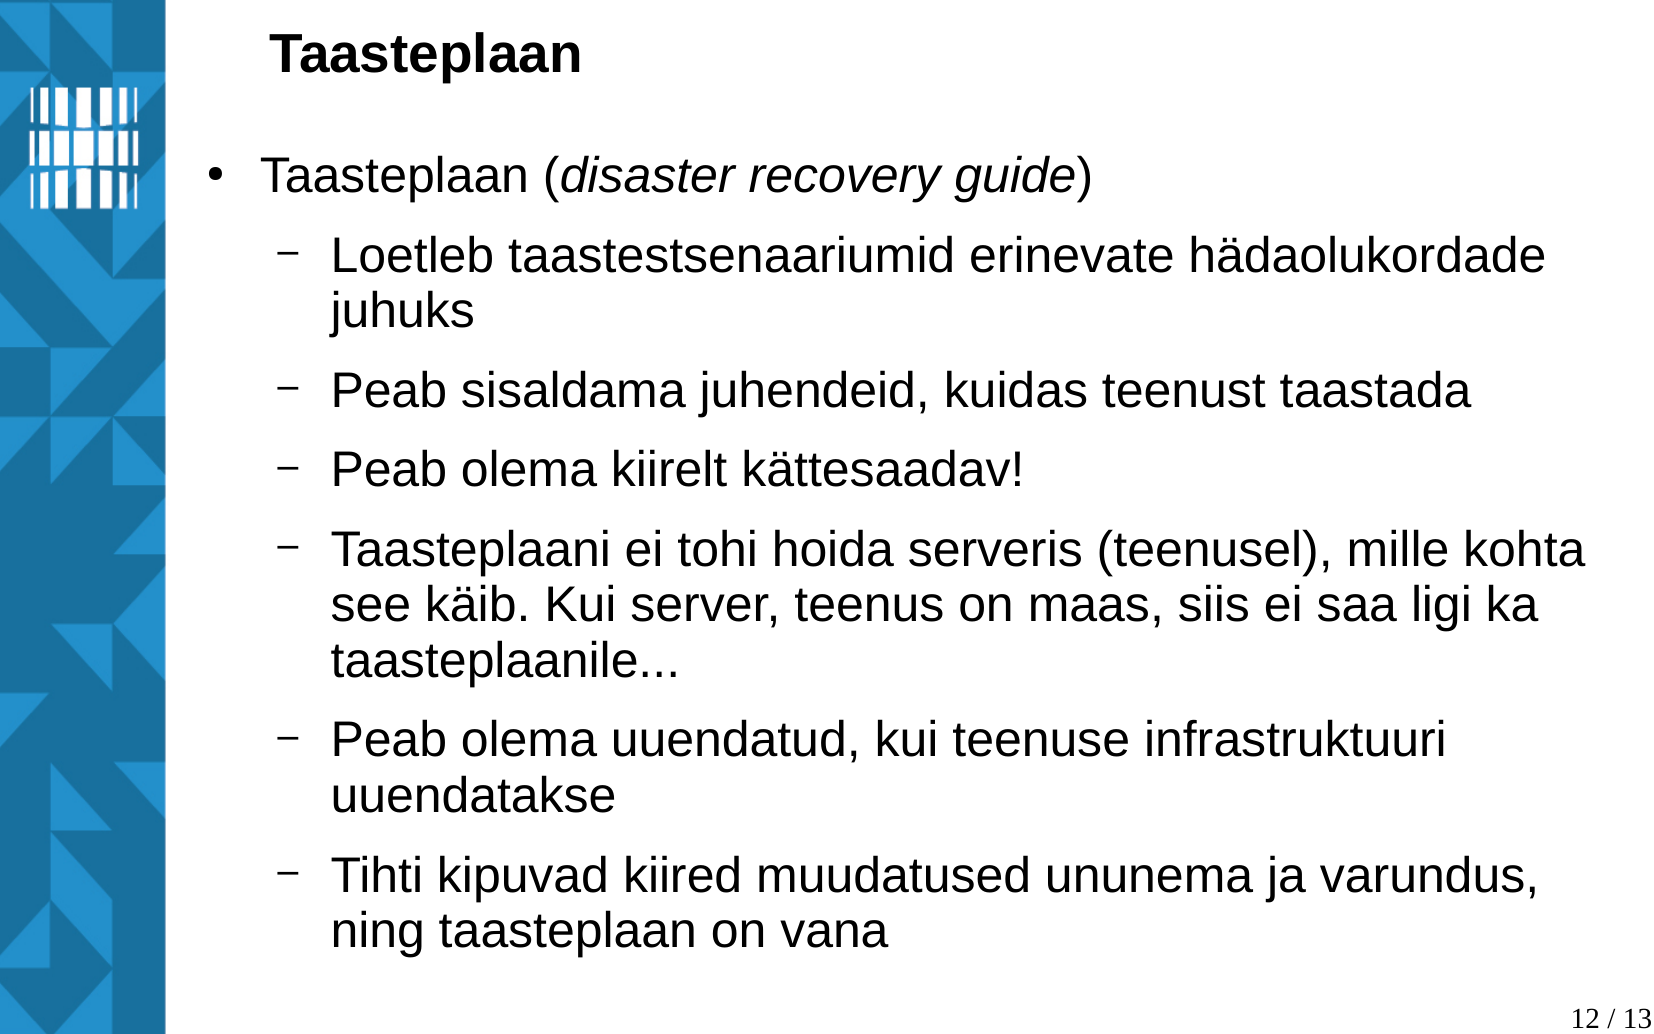

# Taasteplaan
Taasteplaan (disaster recovery guide)
Loetleb taastestsenaariumid erinevate hädaolukordade juhuks
Peab sisaldama juhendeid, kuidas teenust taastada
Peab olema kiirelt kättesaadav!
Taasteplaani ei tohi hoida serveris (teenusel), mille kohta see käib. Kui server, teenus on maas, siis ei saa ligi ka taasteplaanile...
Peab olema uuendatud, kui teenuse infrastruktuuri uuendatakse
Tihti kipuvad kiired muudatused ununema ja varundus, ning taasteplaan on vana
12